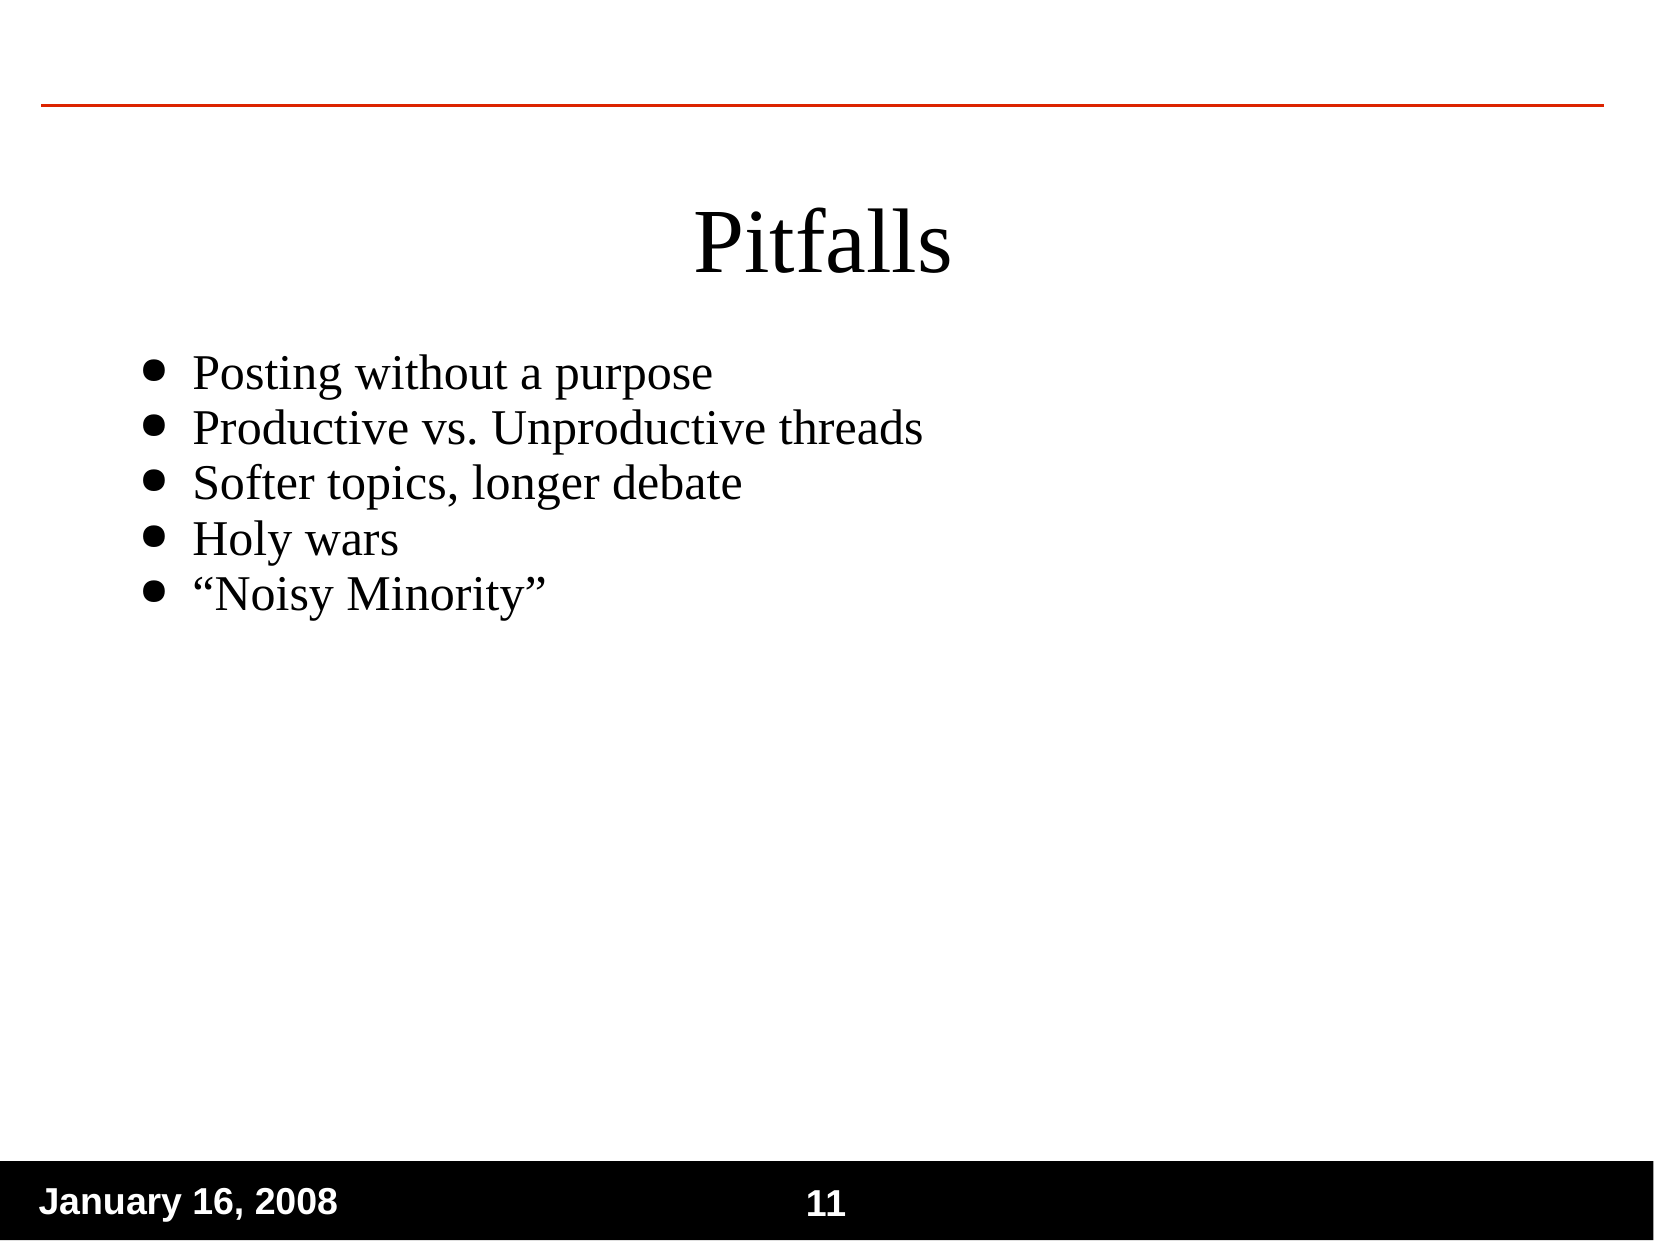

# Pitfalls
Posting without a purpose
Productive vs. Unproductive threads
Softer topics, longer debate
Holy wars
“Noisy Minority”